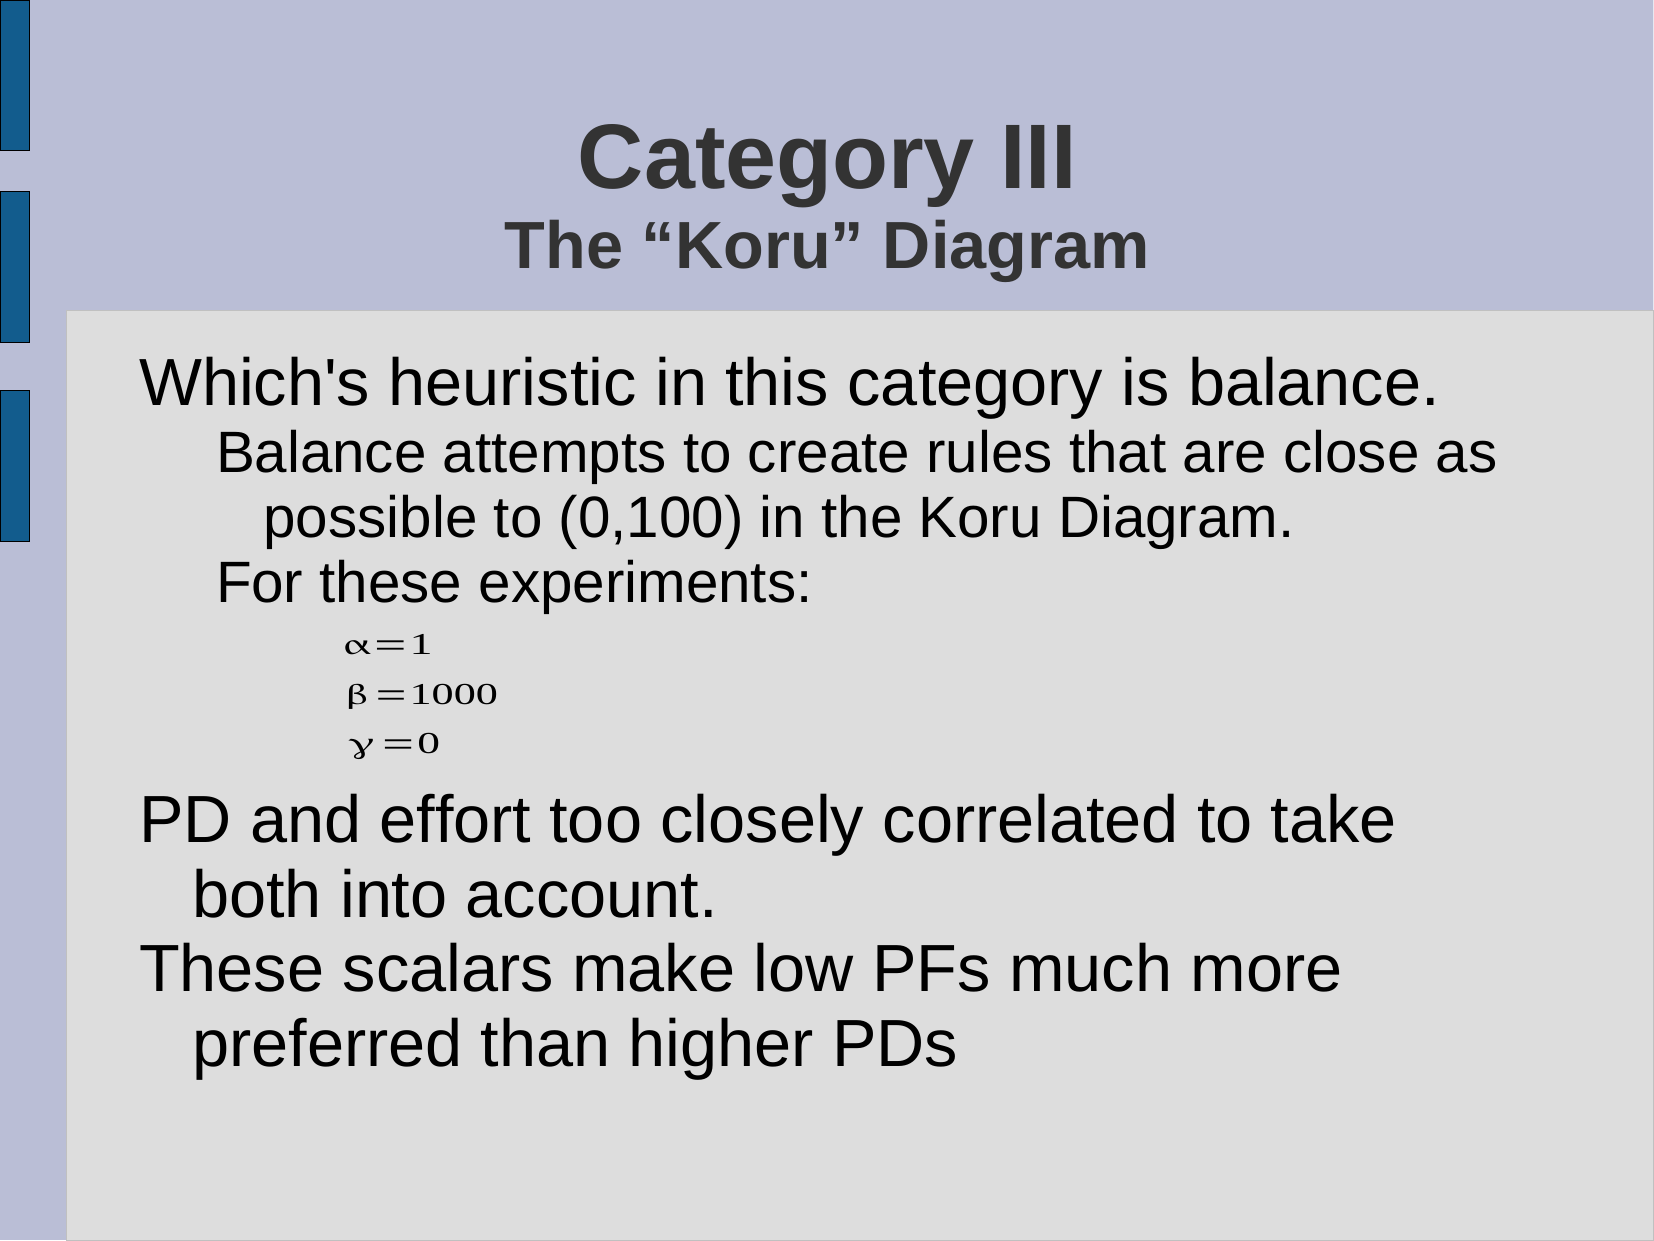

# Category III The “Koru” Diagram
Which's heuristic in this category is balance.
Balance attempts to create rules that are close as possible to (0,100) in the Koru Diagram.
For these experiments:
PD and effort too closely correlated to take both into account.
These scalars make low PFs much more preferred than higher PDs